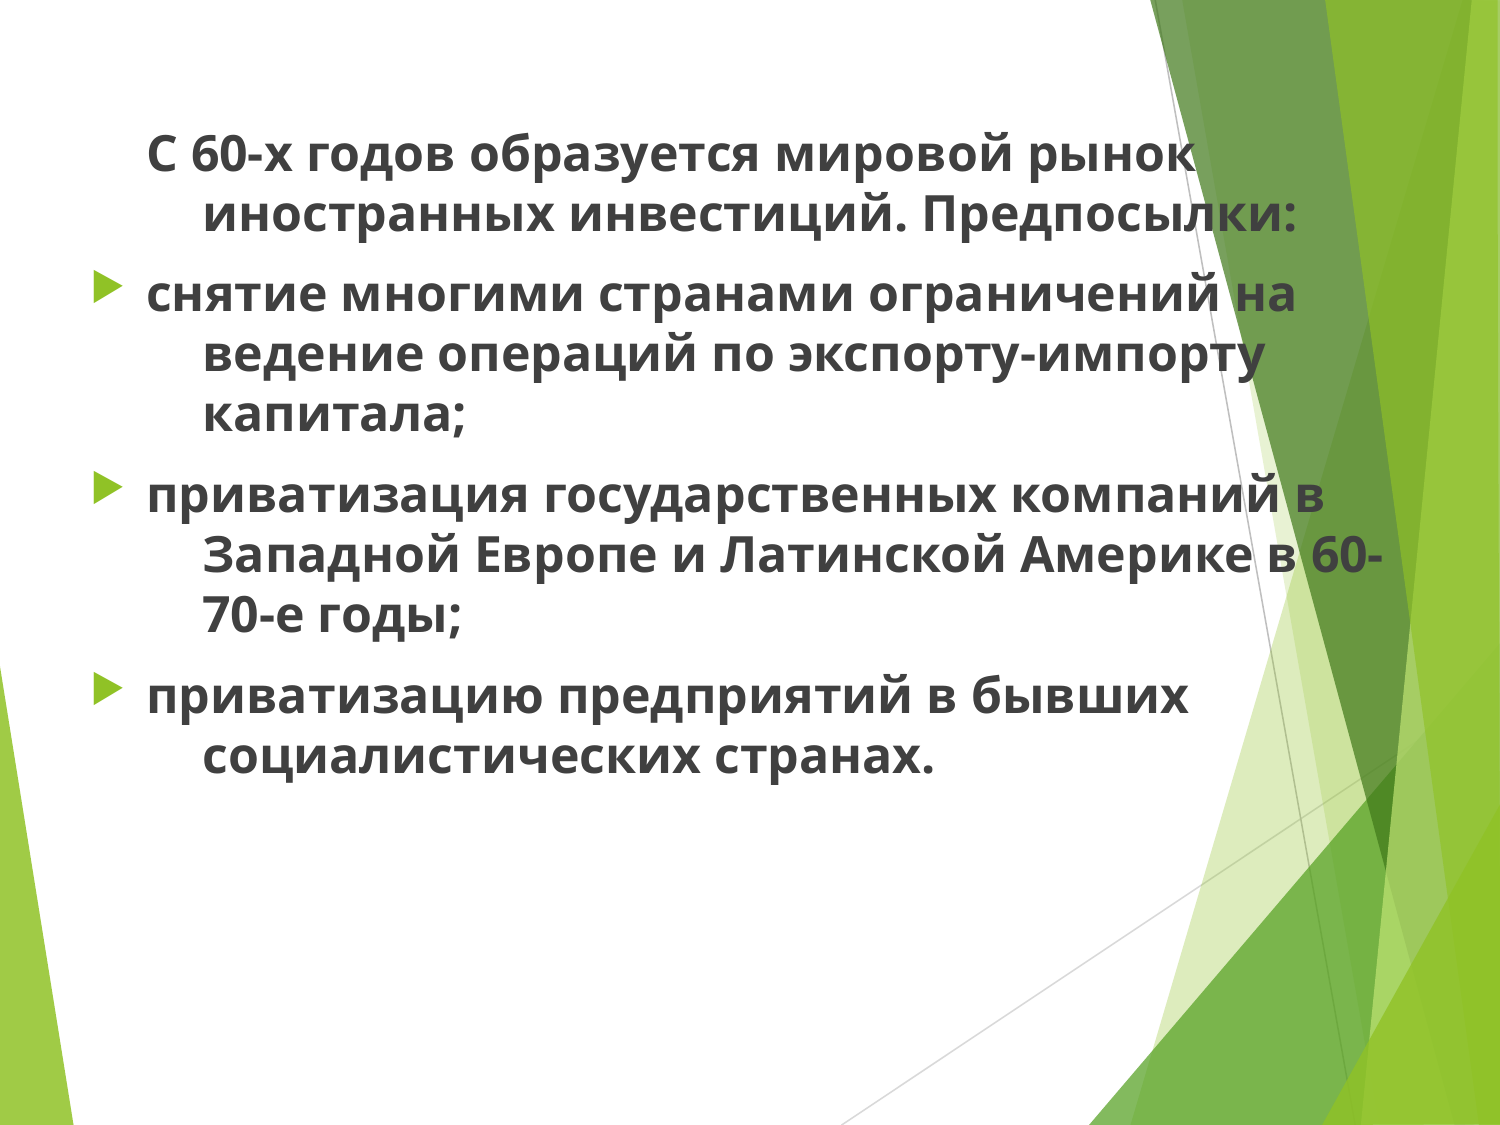

# С 60-х годов образуется мировой рынок иностранных инвестиций. Предпосылки:
снятие многими странами ограничений на ведение операций по экспорту-импорту капитала;
приватизация государственных компаний в Западной Европе и Латинской Америке в 60-70-е годы;
приватизацию предприятий в бывших социалистических странах.